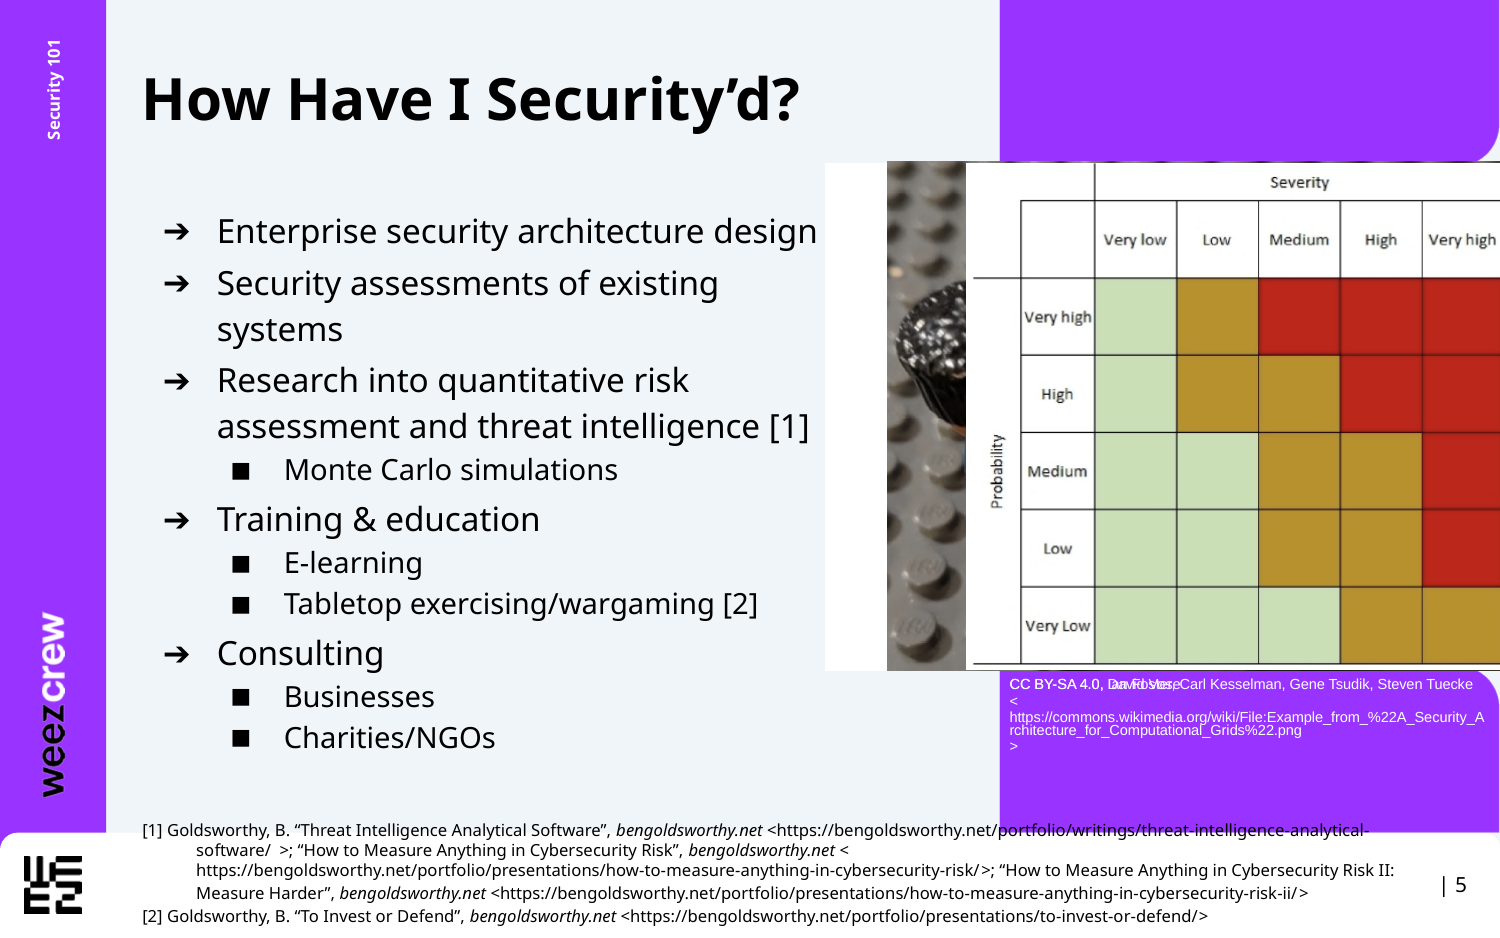

How Have I Security’d?
CC BY-SA 4.0, Ian Foster, Carl Kesselman, Gene Tsudik, Steven Tuecke <https://commons.wikimedia.org/wiki/File:Example_from_%22A_Security_Architecture_for_Computational_Grids%22.png>
CC BY-SA 4.0, David Vose
Enterprise security architecture design
Security assessments of existing systems
Research into quantitative risk assessment and threat intelligence [1]
Monte Carlo simulations
Training & education
E-learning
Tabletop exercising/wargaming [2]
Consulting
Businesses
Charities/NGOs
Security 101
# [1] Goldsworthy, B. “Threat Intelligence Analytical Software”, bengoldsworthy.net <https://bengoldsworthy.net/portfolio/writings/threat-intelligence-analytical-software/ >; “How to Measure Anything in Cybersecurity Risk”, bengoldsworthy.net <https://bengoldsworthy.net/portfolio/presentations/how-to-measure-anything-in-cybersecurity-risk/>; “How to Measure Anything in Cybersecurity Risk II: Measure Harder”, bengoldsworthy.net <https://bengoldsworthy.net/portfolio/presentations/how-to-measure-anything-in-cybersecurity-risk-ii/>
[2] Goldsworthy, B. “To Invest or Defend”, bengoldsworthy.net <https://bengoldsworthy.net/portfolio/presentations/to-invest-or-defend/>